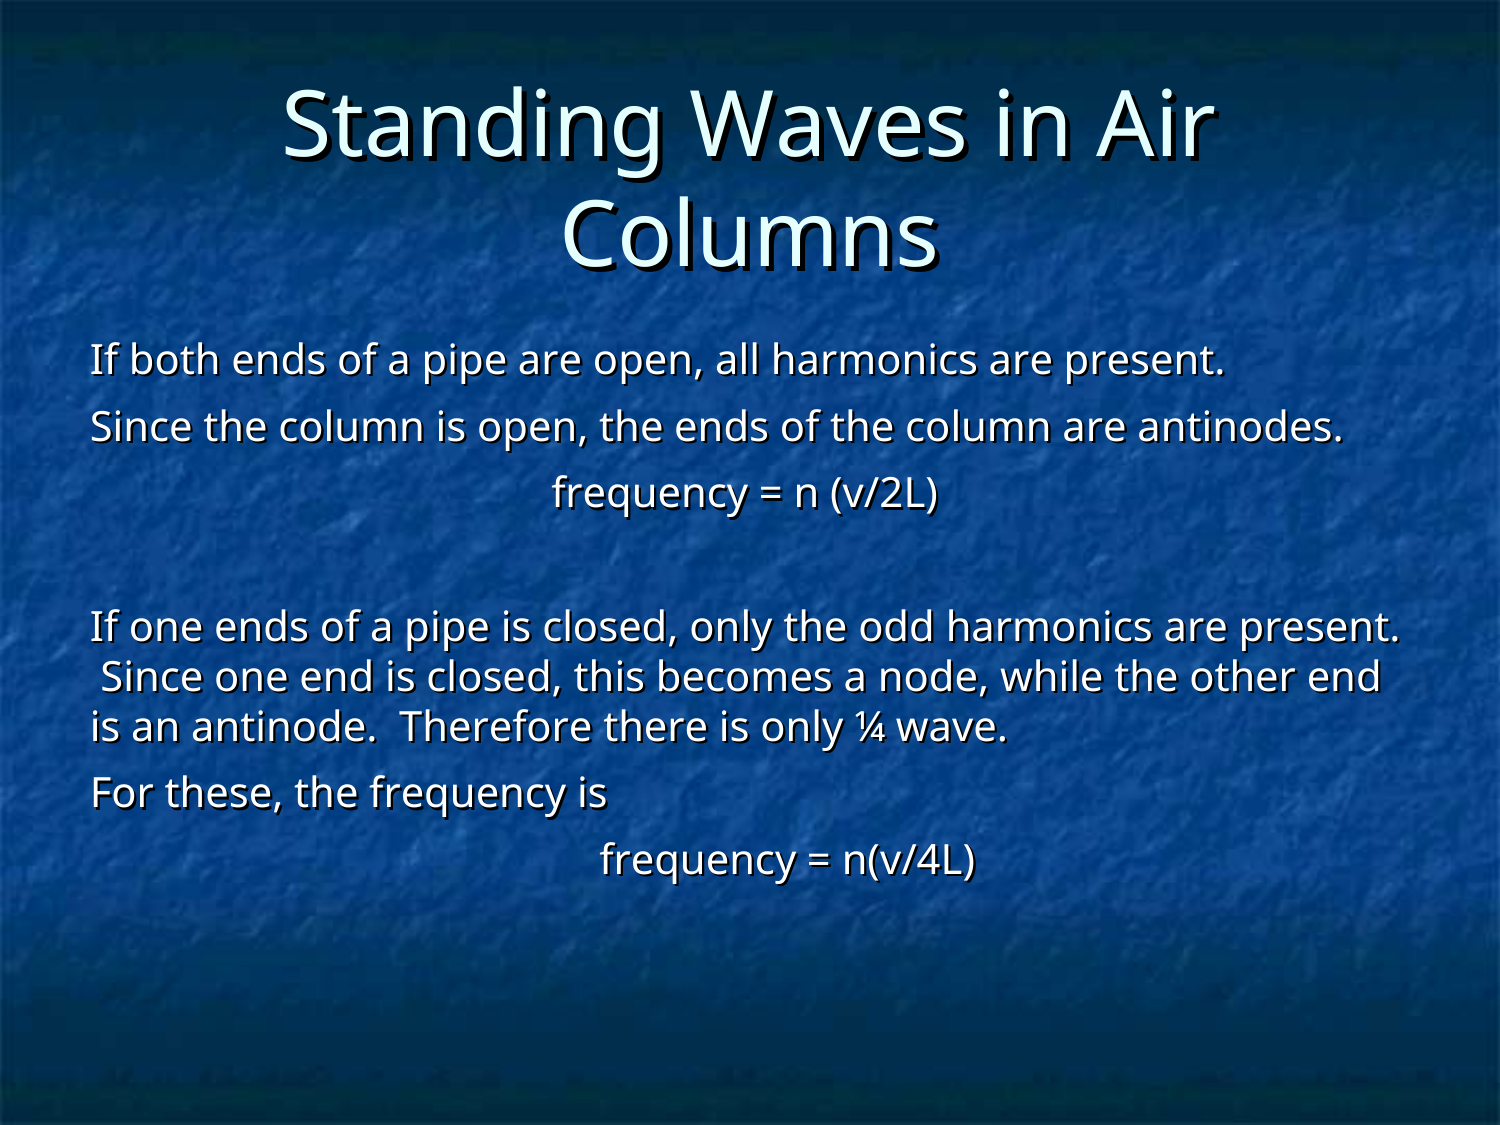

Standing Waves in Air Columns
If both ends of a pipe are open, all harmonics are present.
Since the column is open, the ends of the column are antinodes.
frequency = n (v/2L)
If one ends of a pipe is closed, only the odd harmonics are present. Since one end is closed, this becomes a node, while the other end is an antinode. Therefore there is only ¼ wave.
For these, the frequency is
	frequency = n(v/4L)